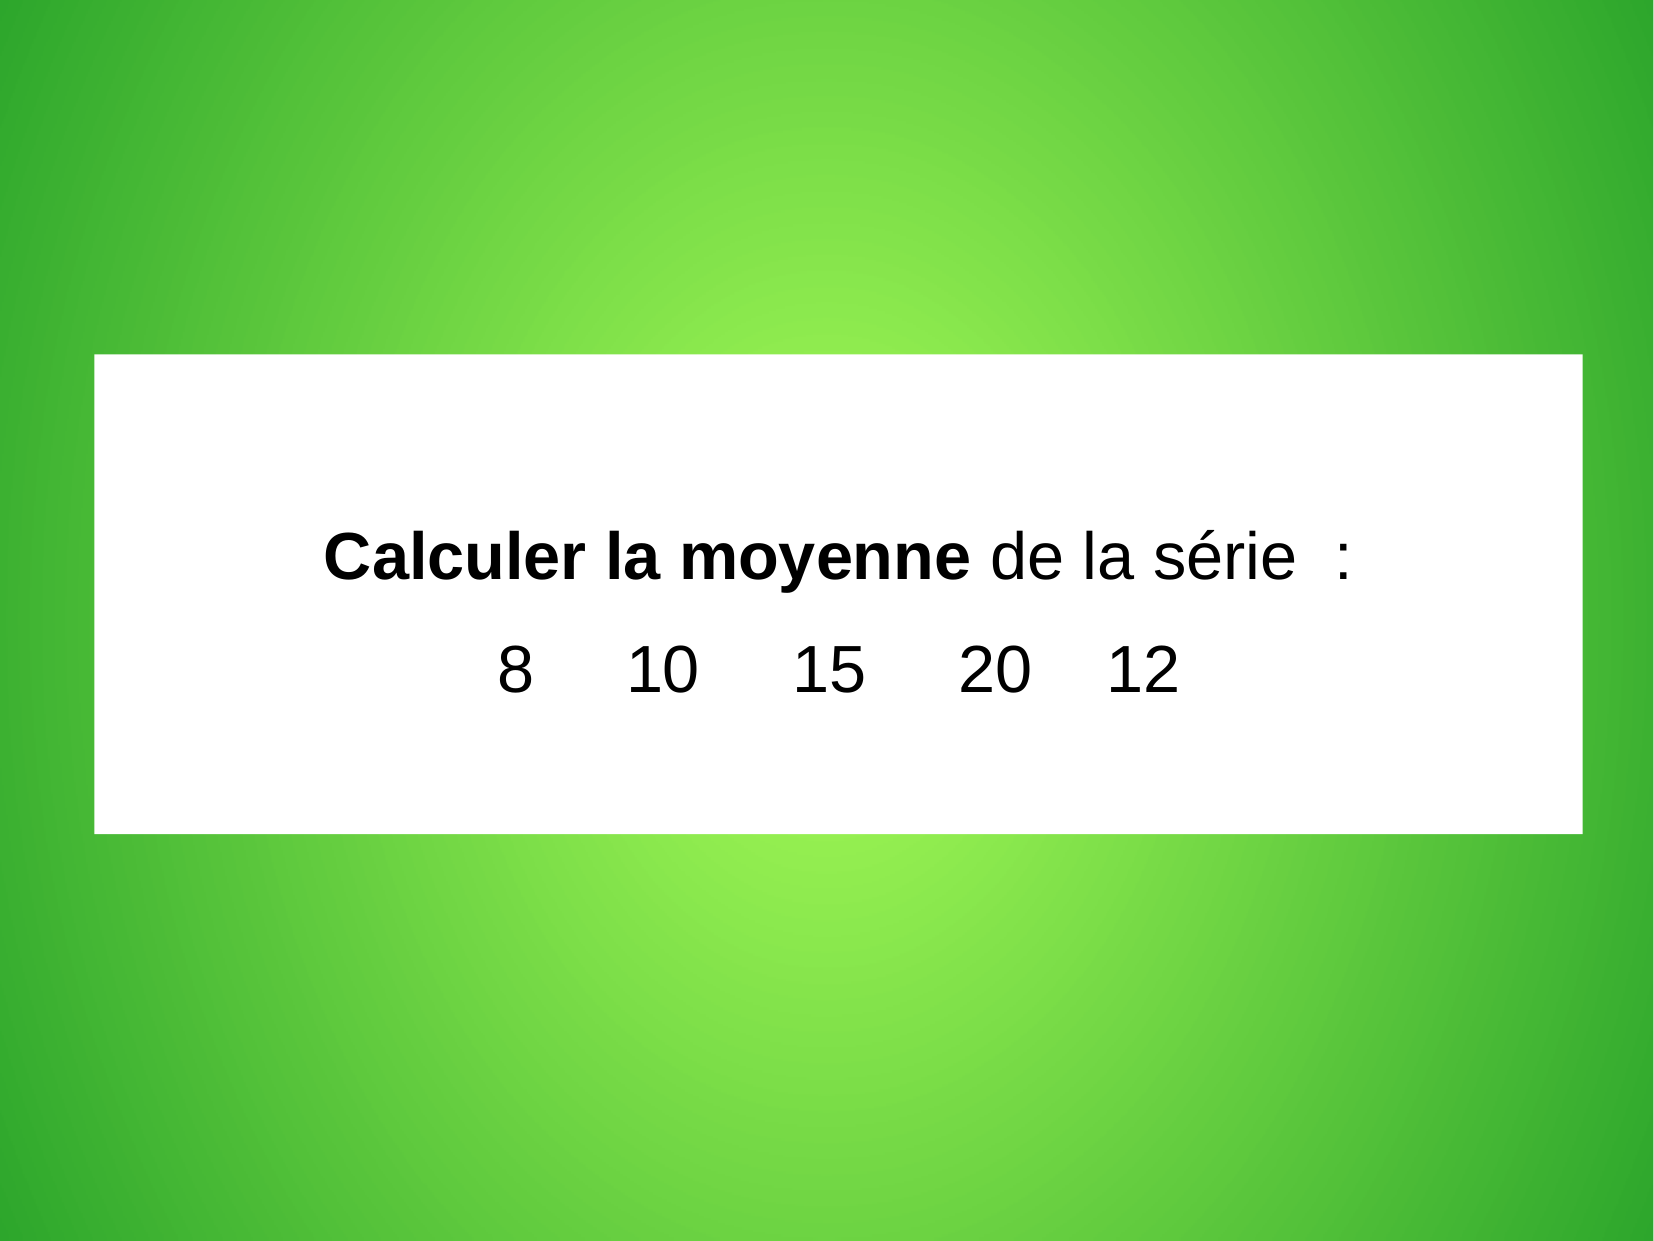

# Calculer la moyenne de la série  :
8	 10	 15	 20	 12